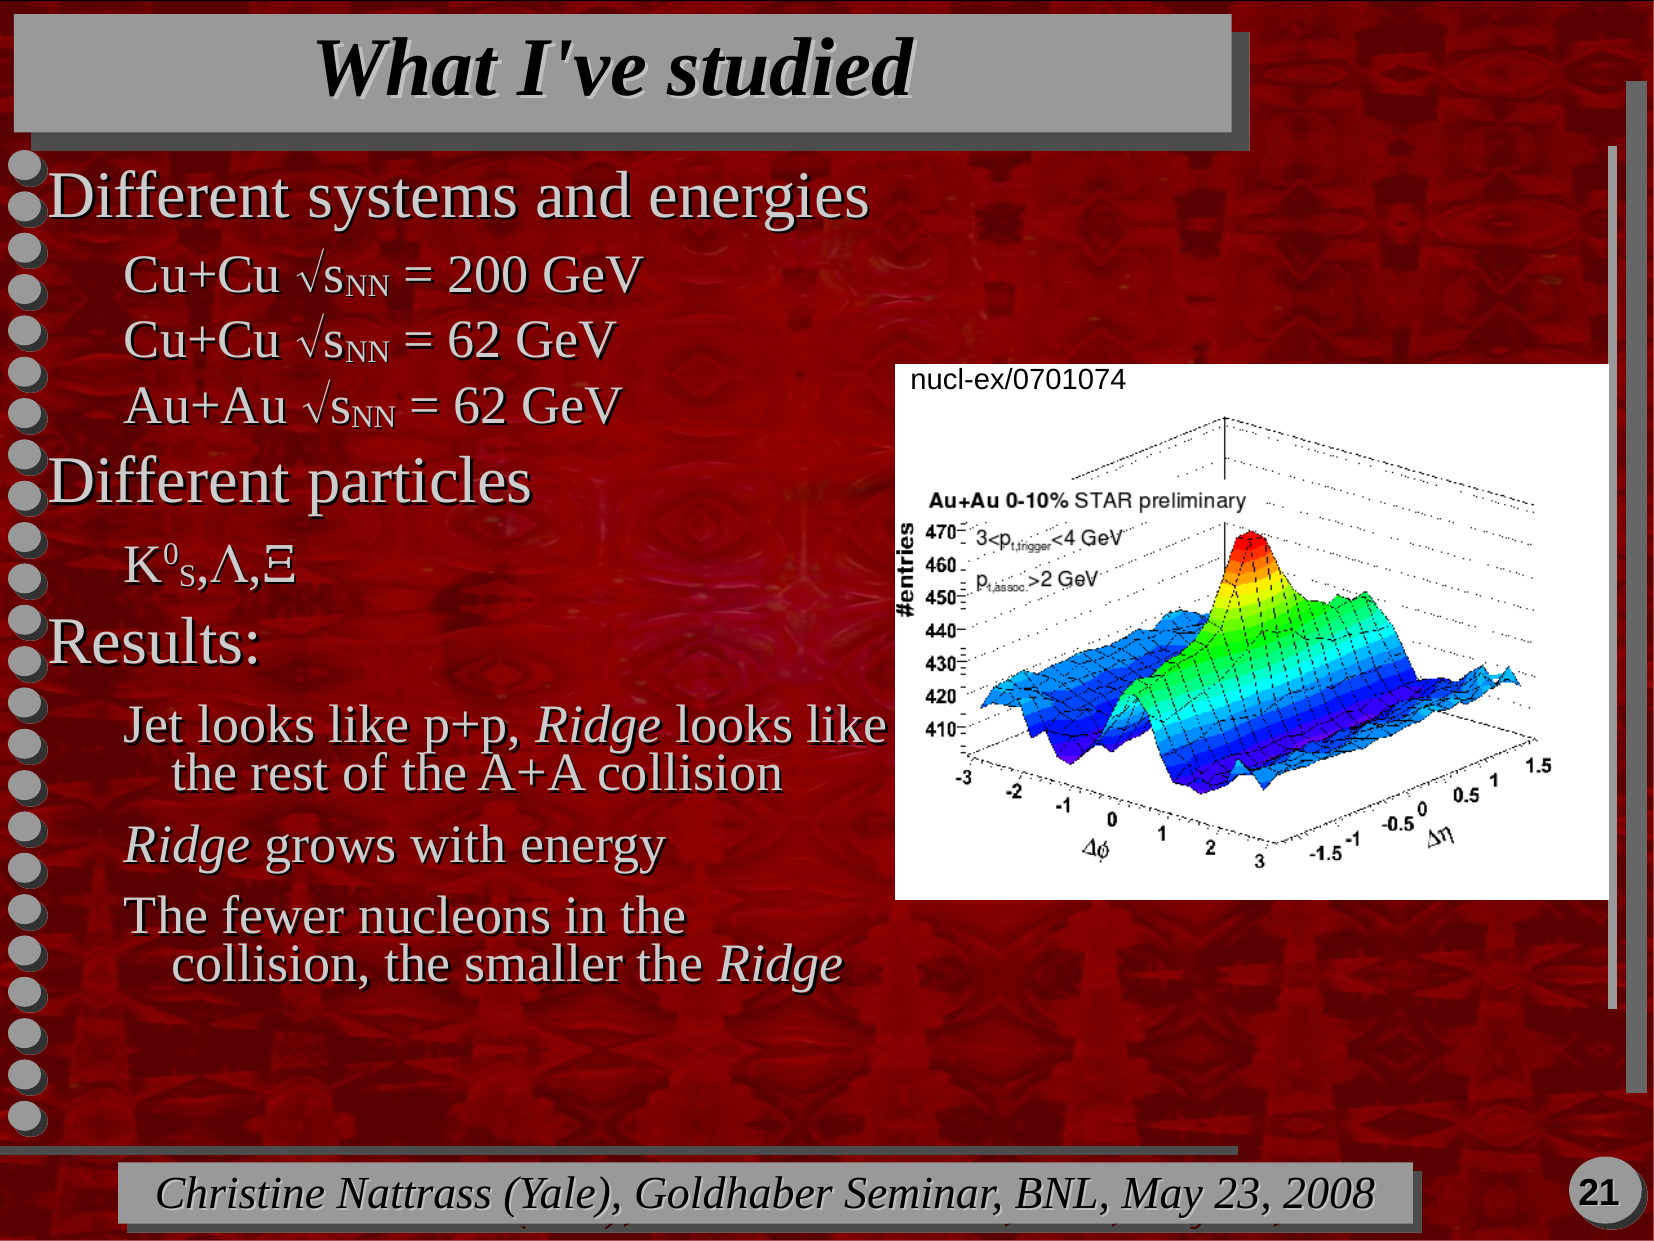

# What I've studied
Different systems and energies
Cu+Cu √sNN = 200 GeV
Cu+Cu √sNN = 62 GeV
Au+Au √sNN = 62 GeV
Different particles
K0S,,
Results:
Jet looks like p+p, Ridge looks like the rest of the A+A collision
Ridge grows with energy
The fewer nucleons in the collision, the smaller the Ridge
nucl-ex/0701074